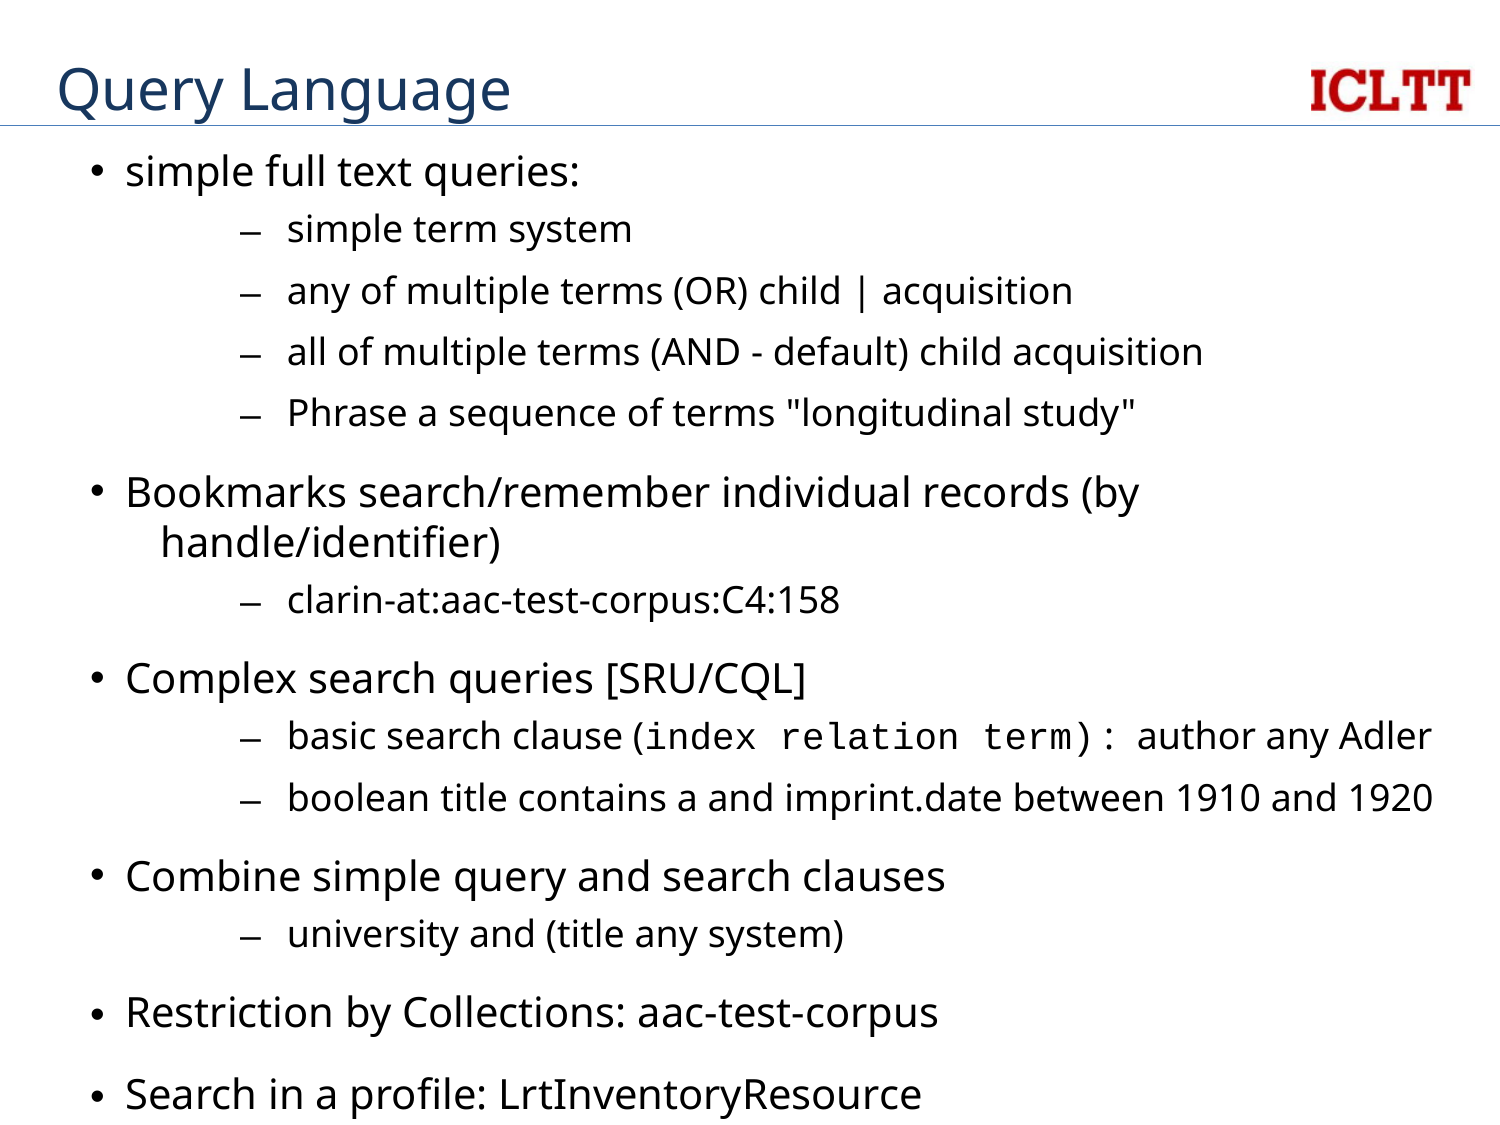

# Query Language
simple full text queries:
simple term system
any of multiple terms (OR) child | acquisition
all of multiple terms (AND - default) child acquisition
Phrase a sequence of terms "longitudinal study"
Bookmarks search/remember individual records (by handle/identifier)
clarin-at:aac-test-corpus:C4:158
Complex search queries [SRU/CQL]
basic search clause (index relation term) : author any Adler
boolean title contains a and imprint.date between 1910 and 1920
Combine simple query and search clauses
university and (title any system)
Restriction by Collections: aac-test-corpus
Search in a profile: LrtInventoryResource
Search via DatCats (“SemanticSearch”): isocat:creationDate contains 191